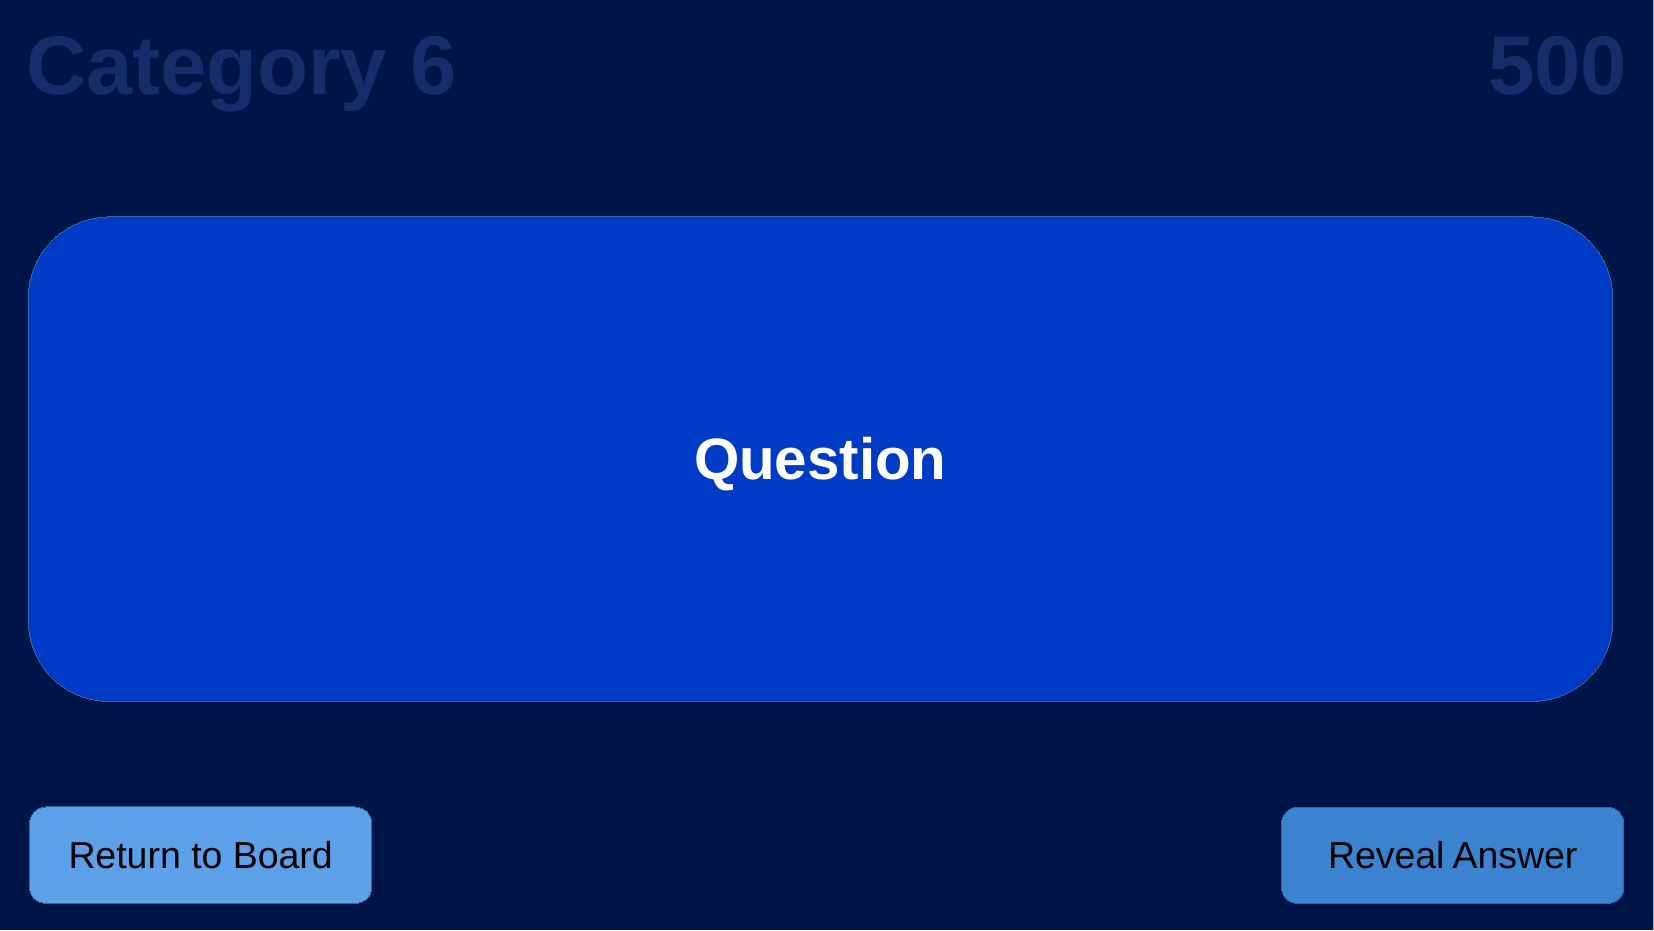

Category 6
500
Question
Return to Board
Reveal Answer